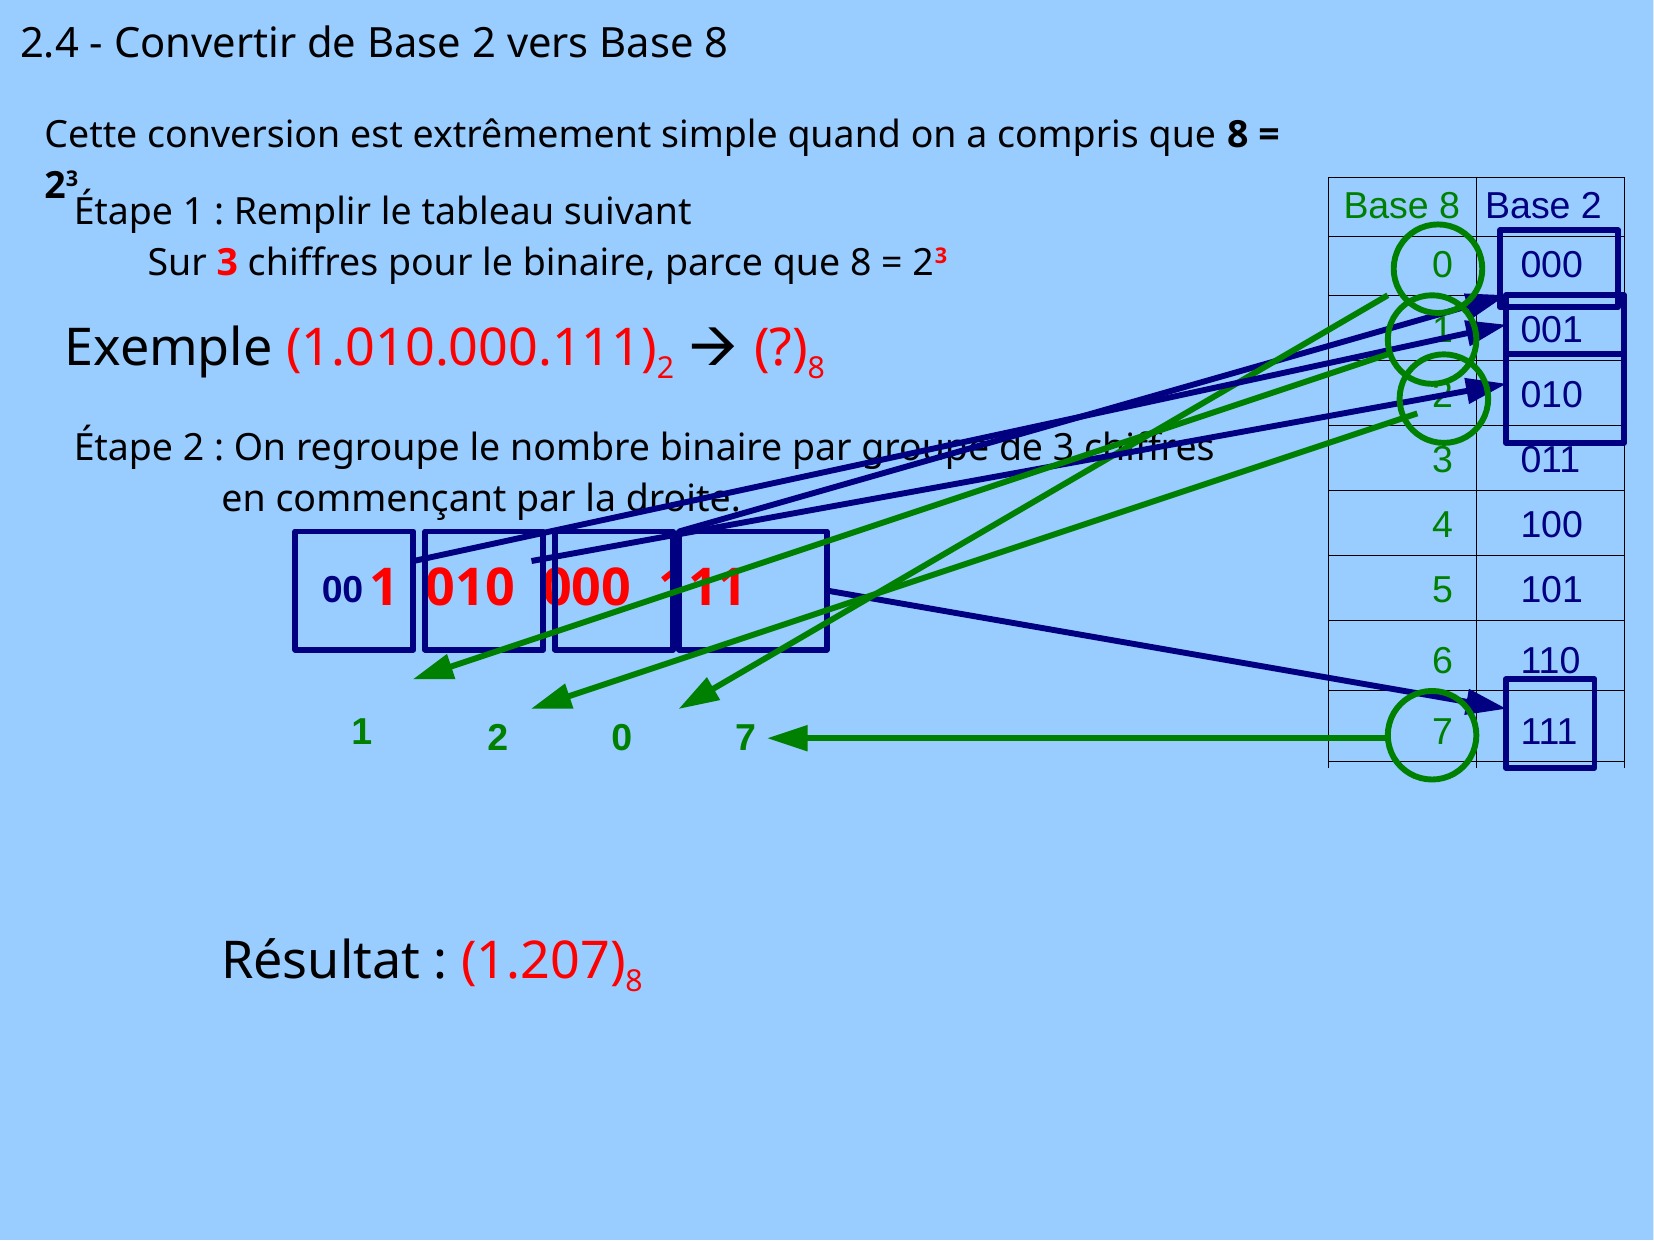

2.4 - Convertir de Base 2 vers Base 8
Cette conversion est extrêmement simple quand on a compris que 8 = 23
Étape 1 : Remplir le tableau suivant
	Sur 3 chiffres pour le binaire, parce que 8 = 23
Base 8
Base 2
0
1
2
3
4
5
6
7
000
001
Exemple (1.010.000.111)2  (?)8
010
Étape 2 : On regroupe le nombre binaire par groupe de 3 chiffres
		en commençant par la droite.
011
100
1 010 000 111
00
101
110
1
111
2
0
7
Résultat : (1.207)8